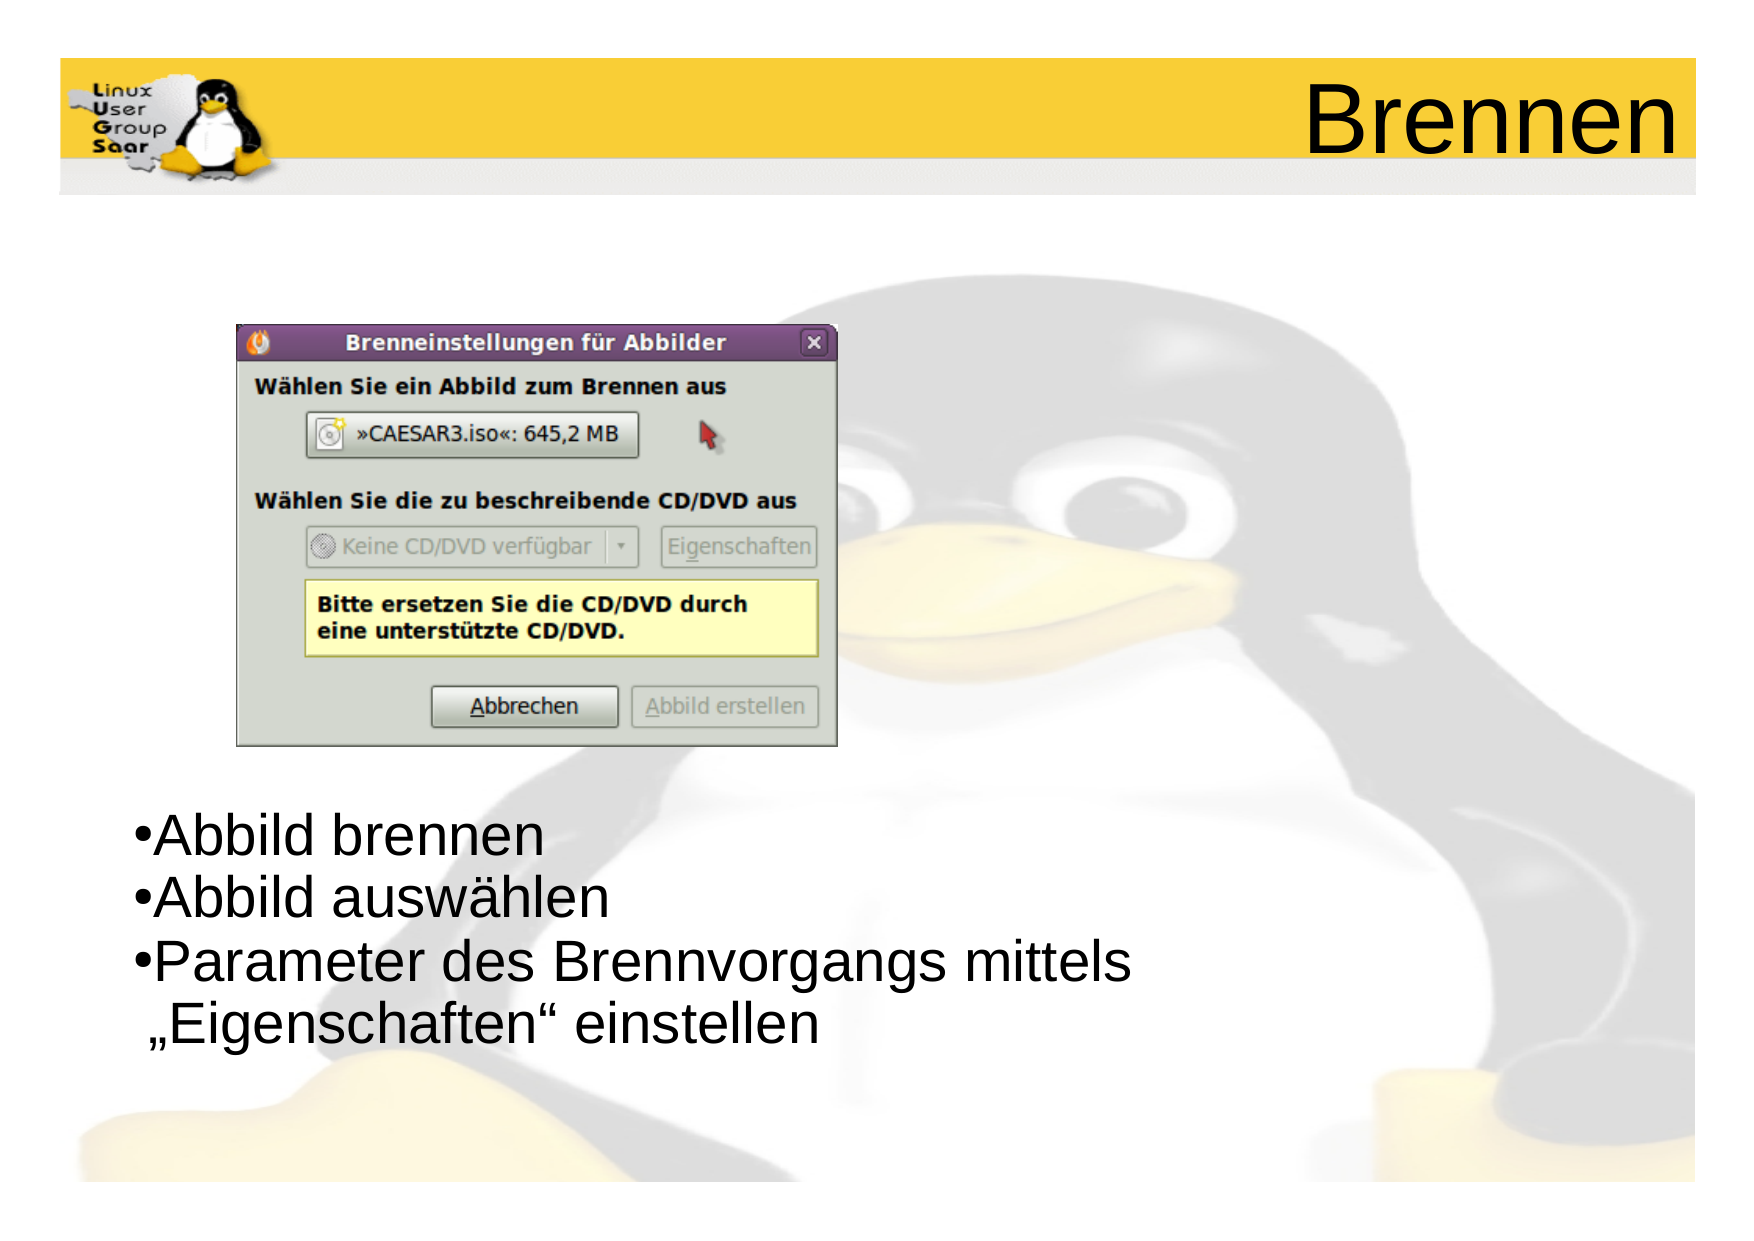

Brennen
Abbild brennen
Abbild auswählen
Parameter des Brennvorgangs mittels „Eigenschaften“ einstellen